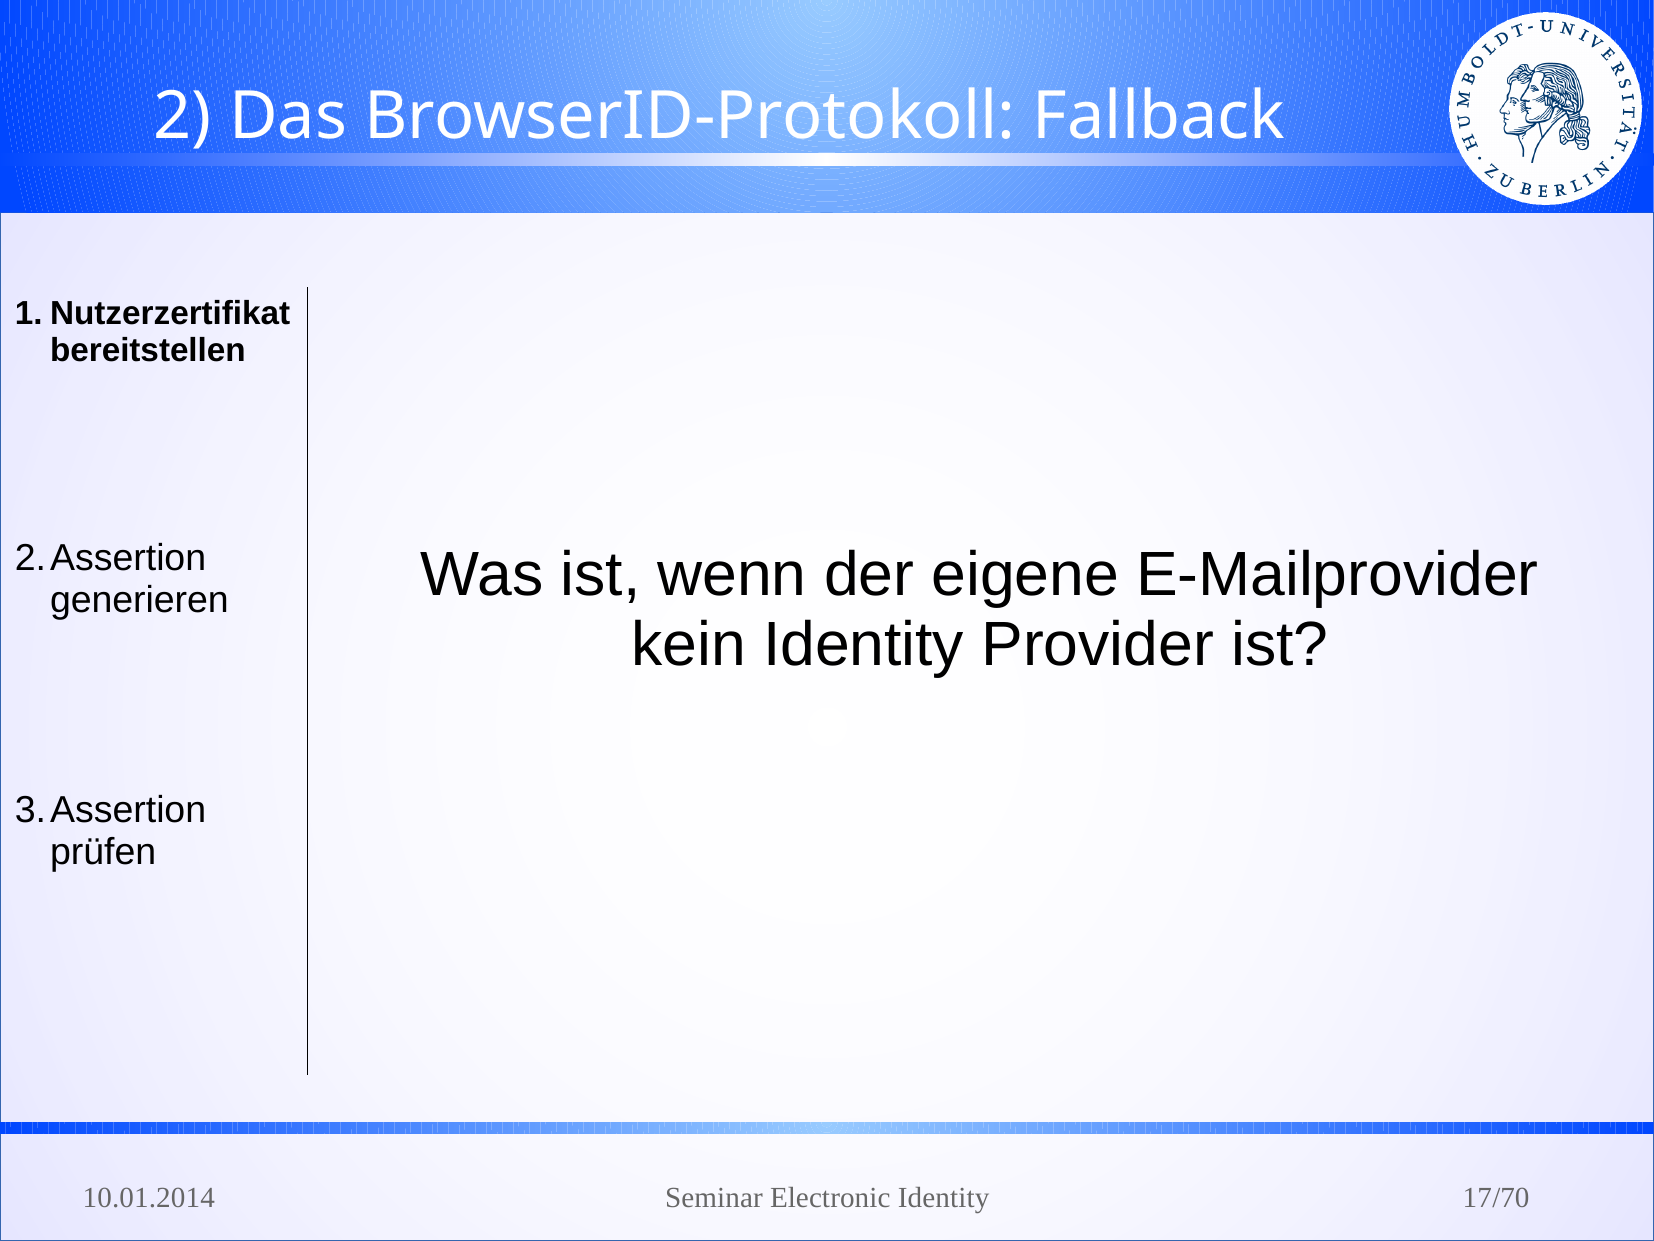

# 2) Das BrowserID-Protokoll: Fallback
Nutzerzertifikat bereitstellen
Assertion generieren
Assertion prüfen
Was ist, wenn der eigene E-Mailprovider kein Identity Provider ist?
10.01.2014
Seminar Electronic Identity